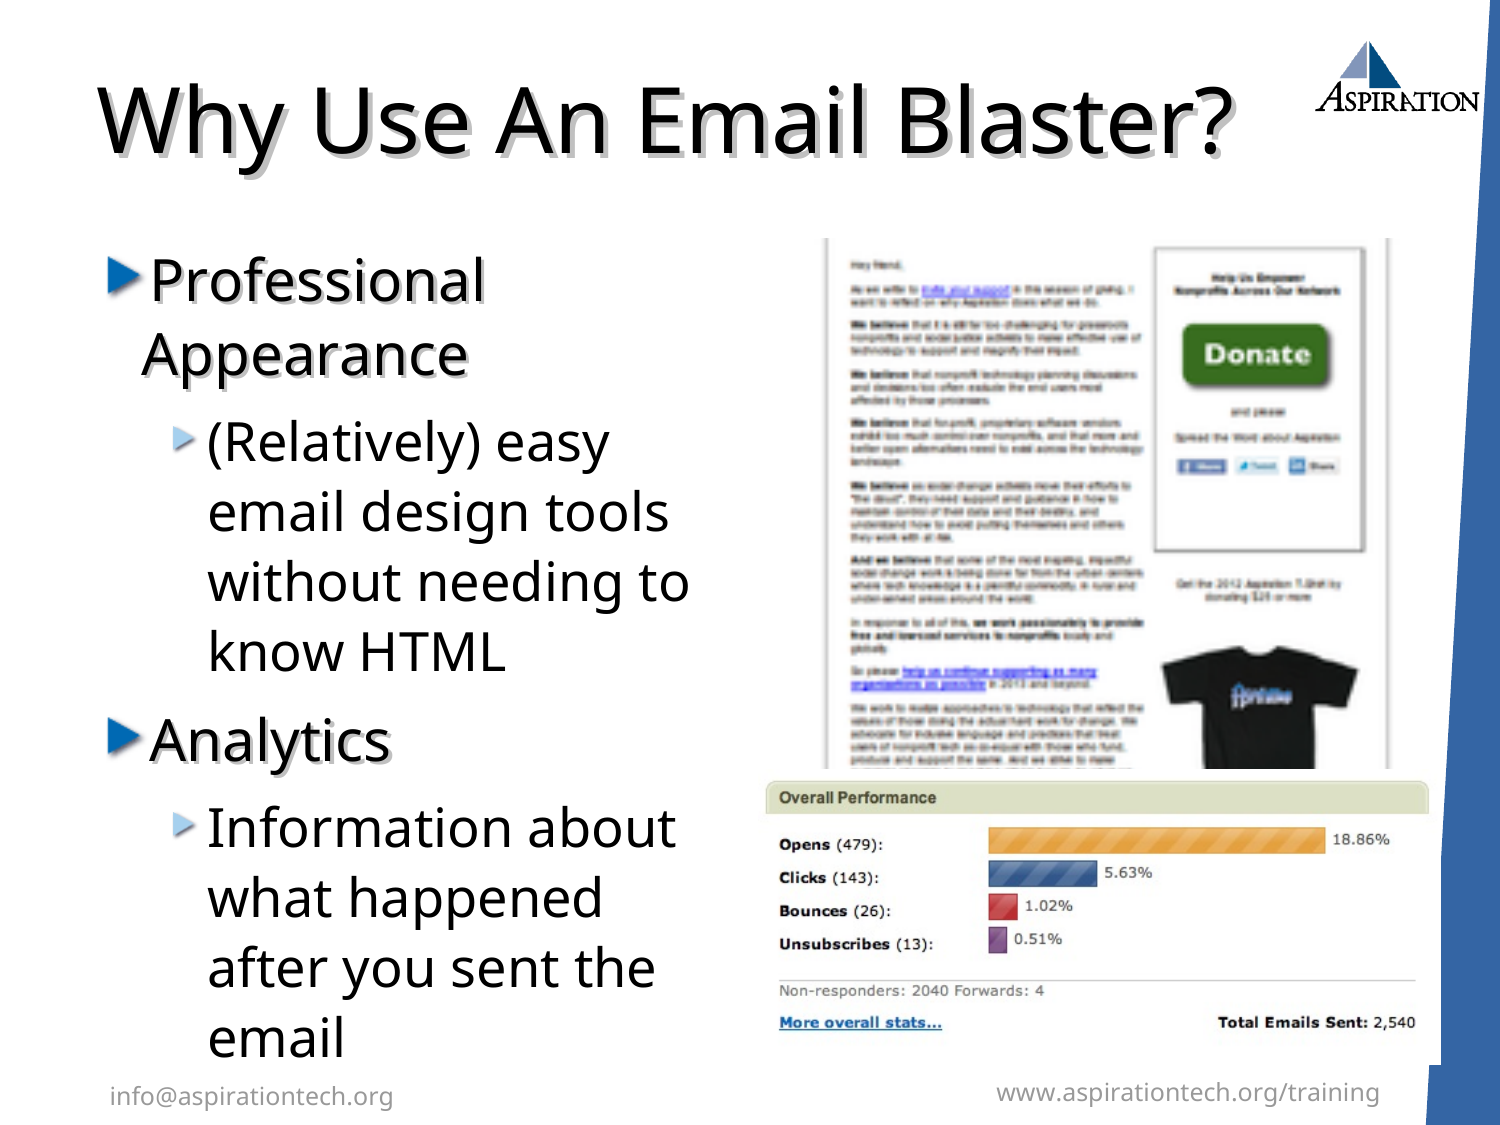

# Why Use An Email Blaster?
Professional Appearance
(Relatively) easy email design tools without needing to know HTML
Analytics
Information about what happened after you sent the email